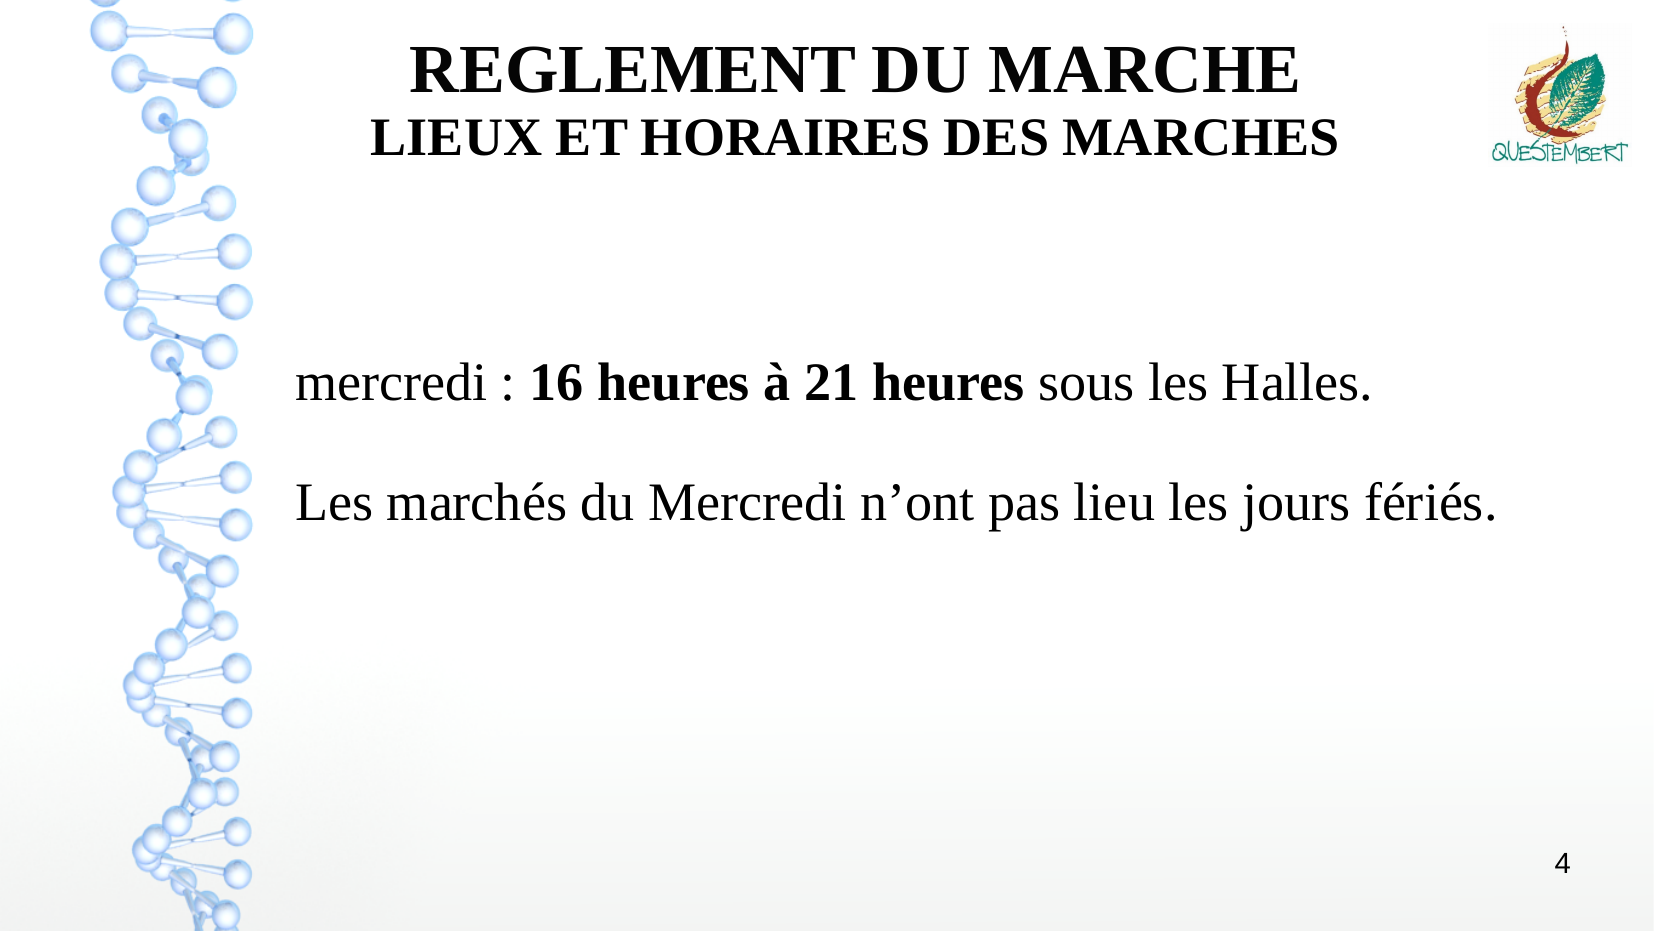

# REGLEMENT DU MARCHE LIEUX ET HORAIRES DES MARCHES
mercredi : 16 heures à 21 heures sous les Halles.
Les marchés du Mercredi n’ont pas lieu les jours fériés.
4